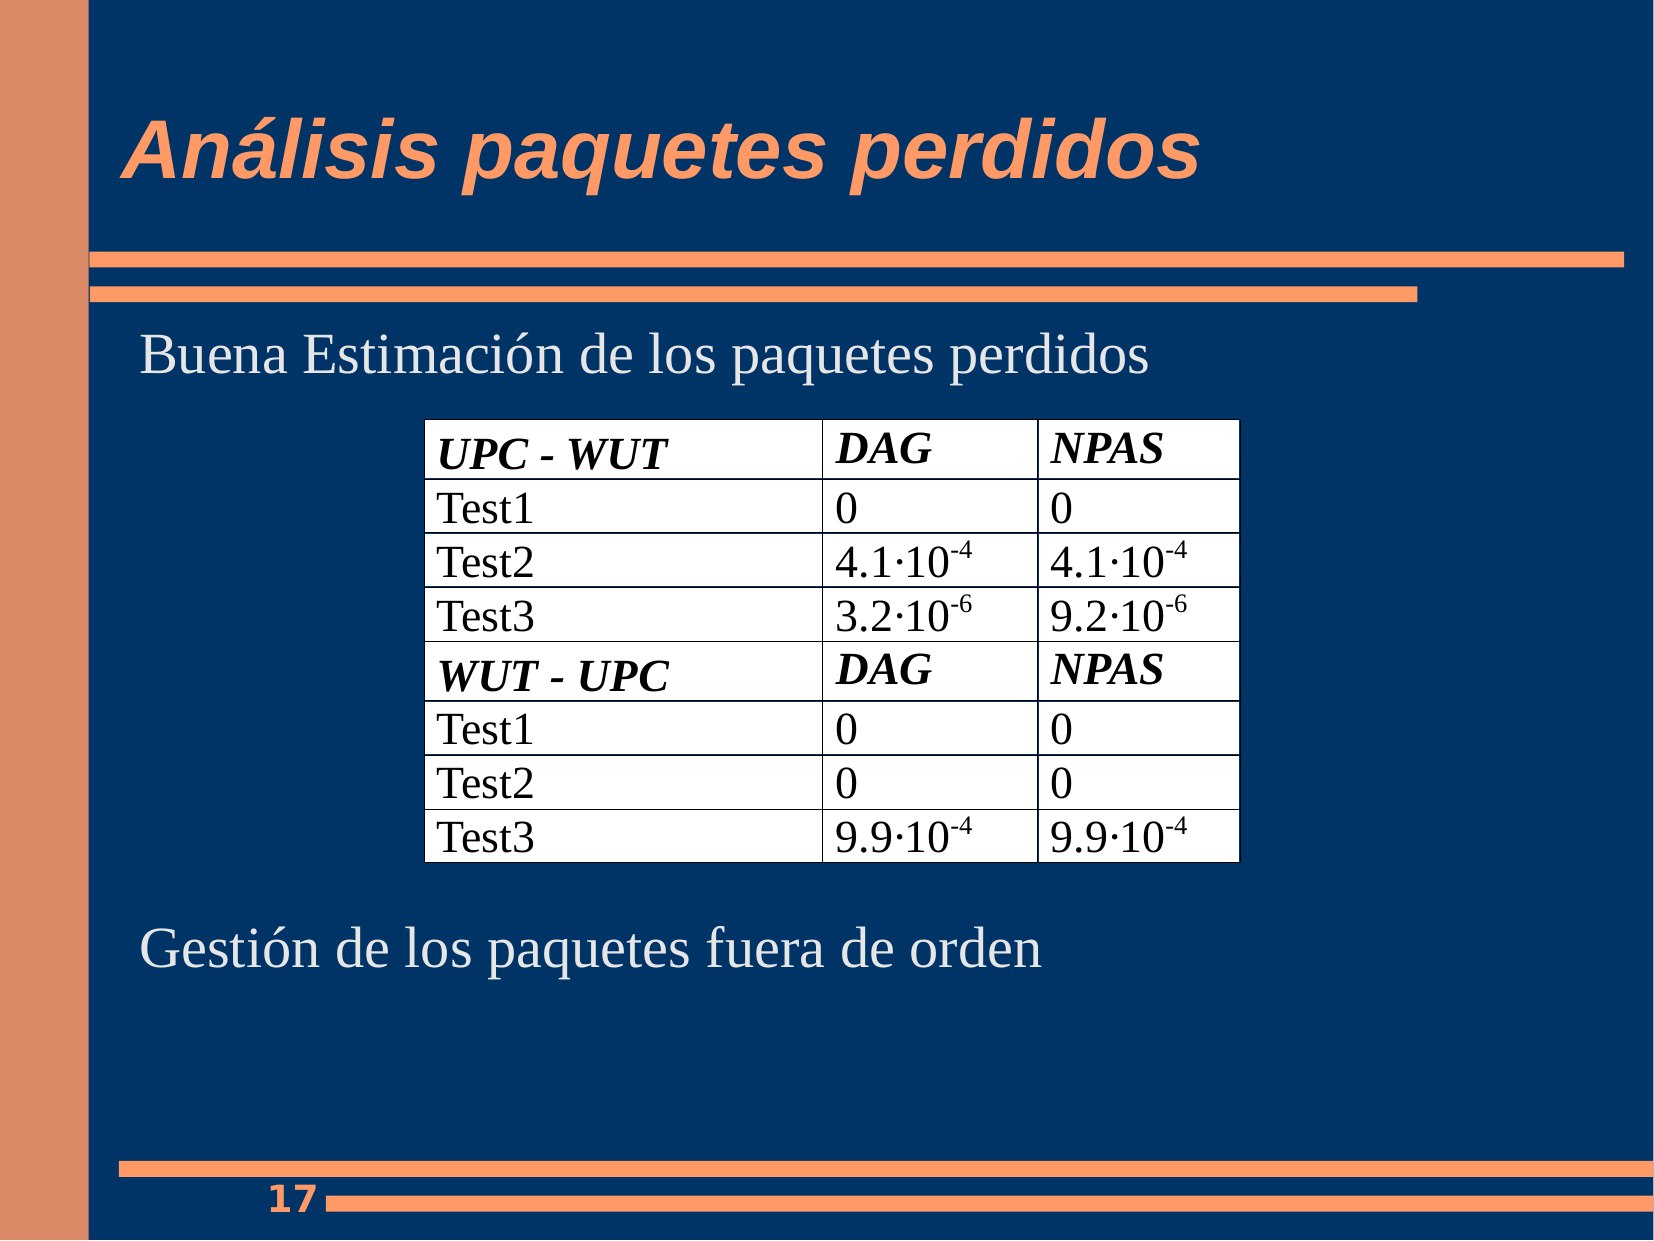

# Análisis paquetes perdidos
Buena Estimación de los paquetes perdidos
Gestión de los paquetes fuera de orden